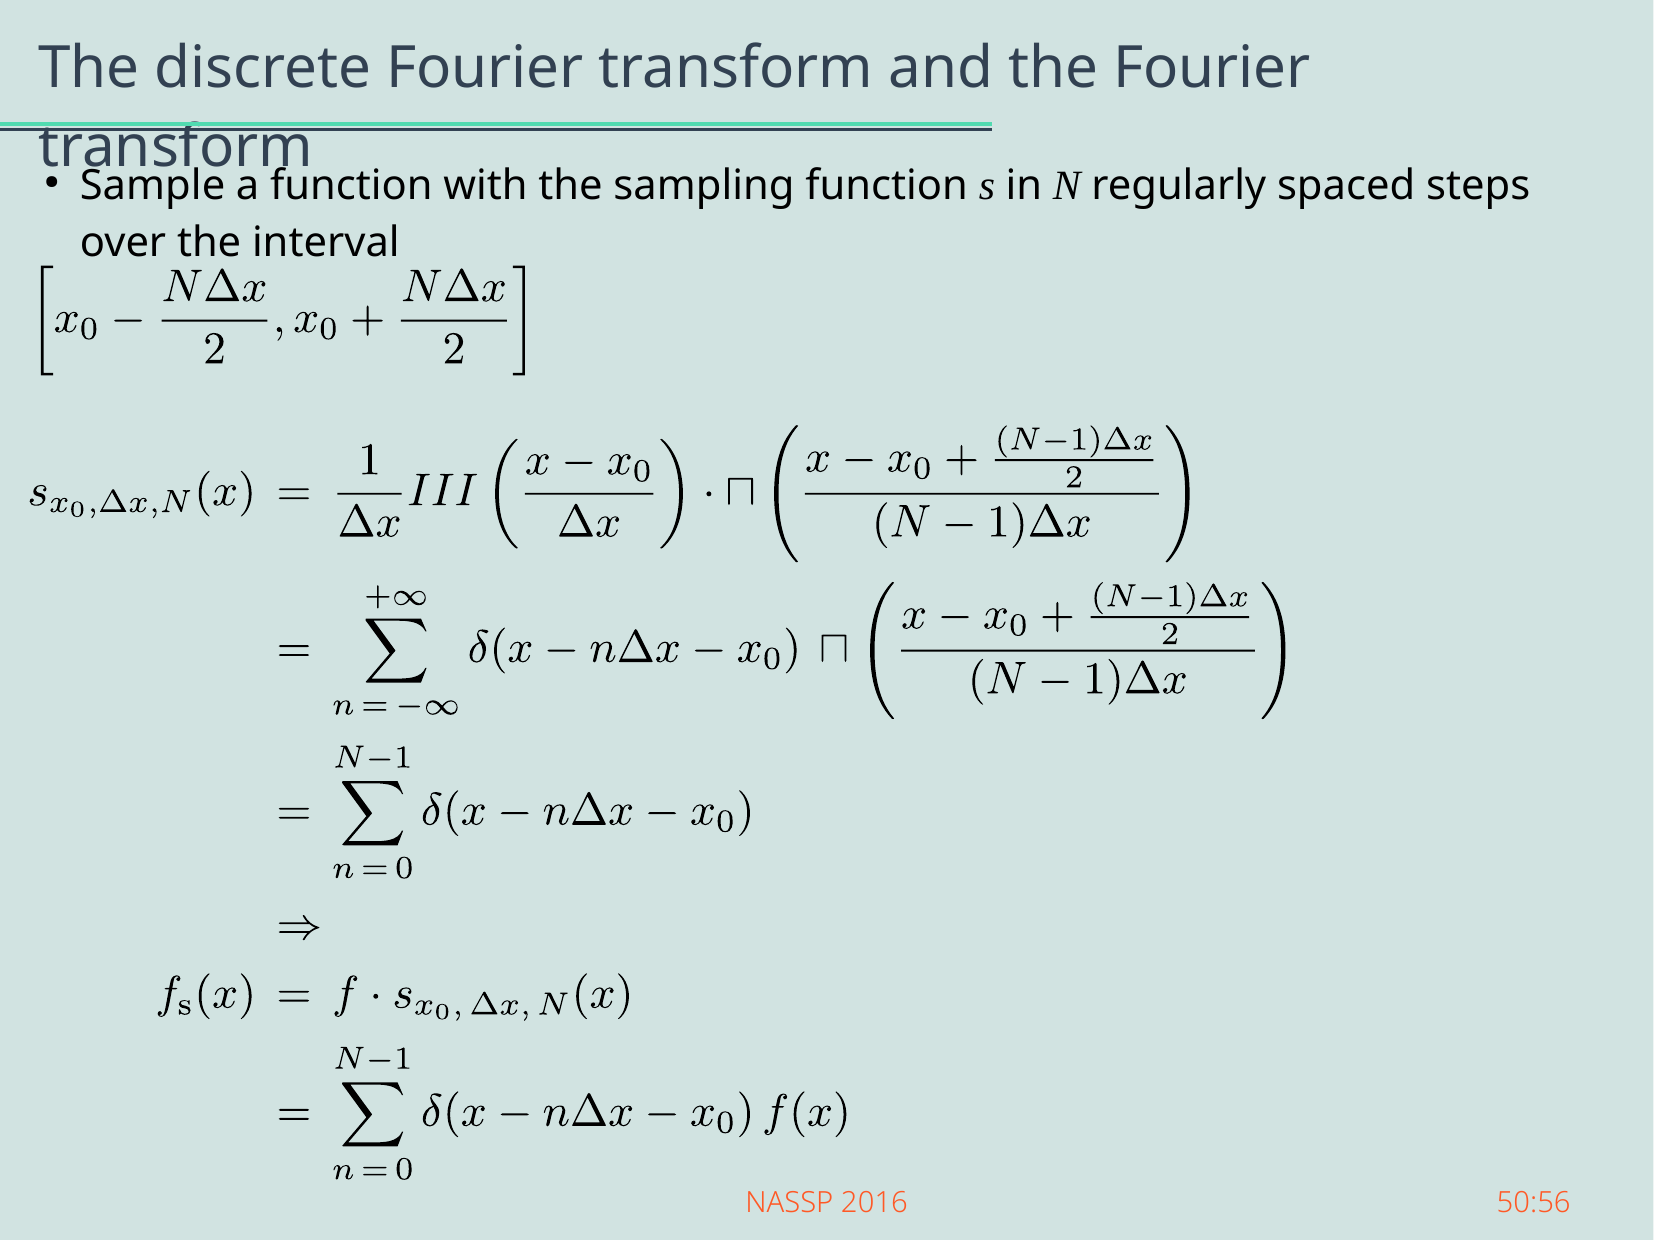

The discrete Fourier transform and the Fourier transform
Sample a function with the sampling function s in N regularly spaced steps over the interval
NASSP 2016
50